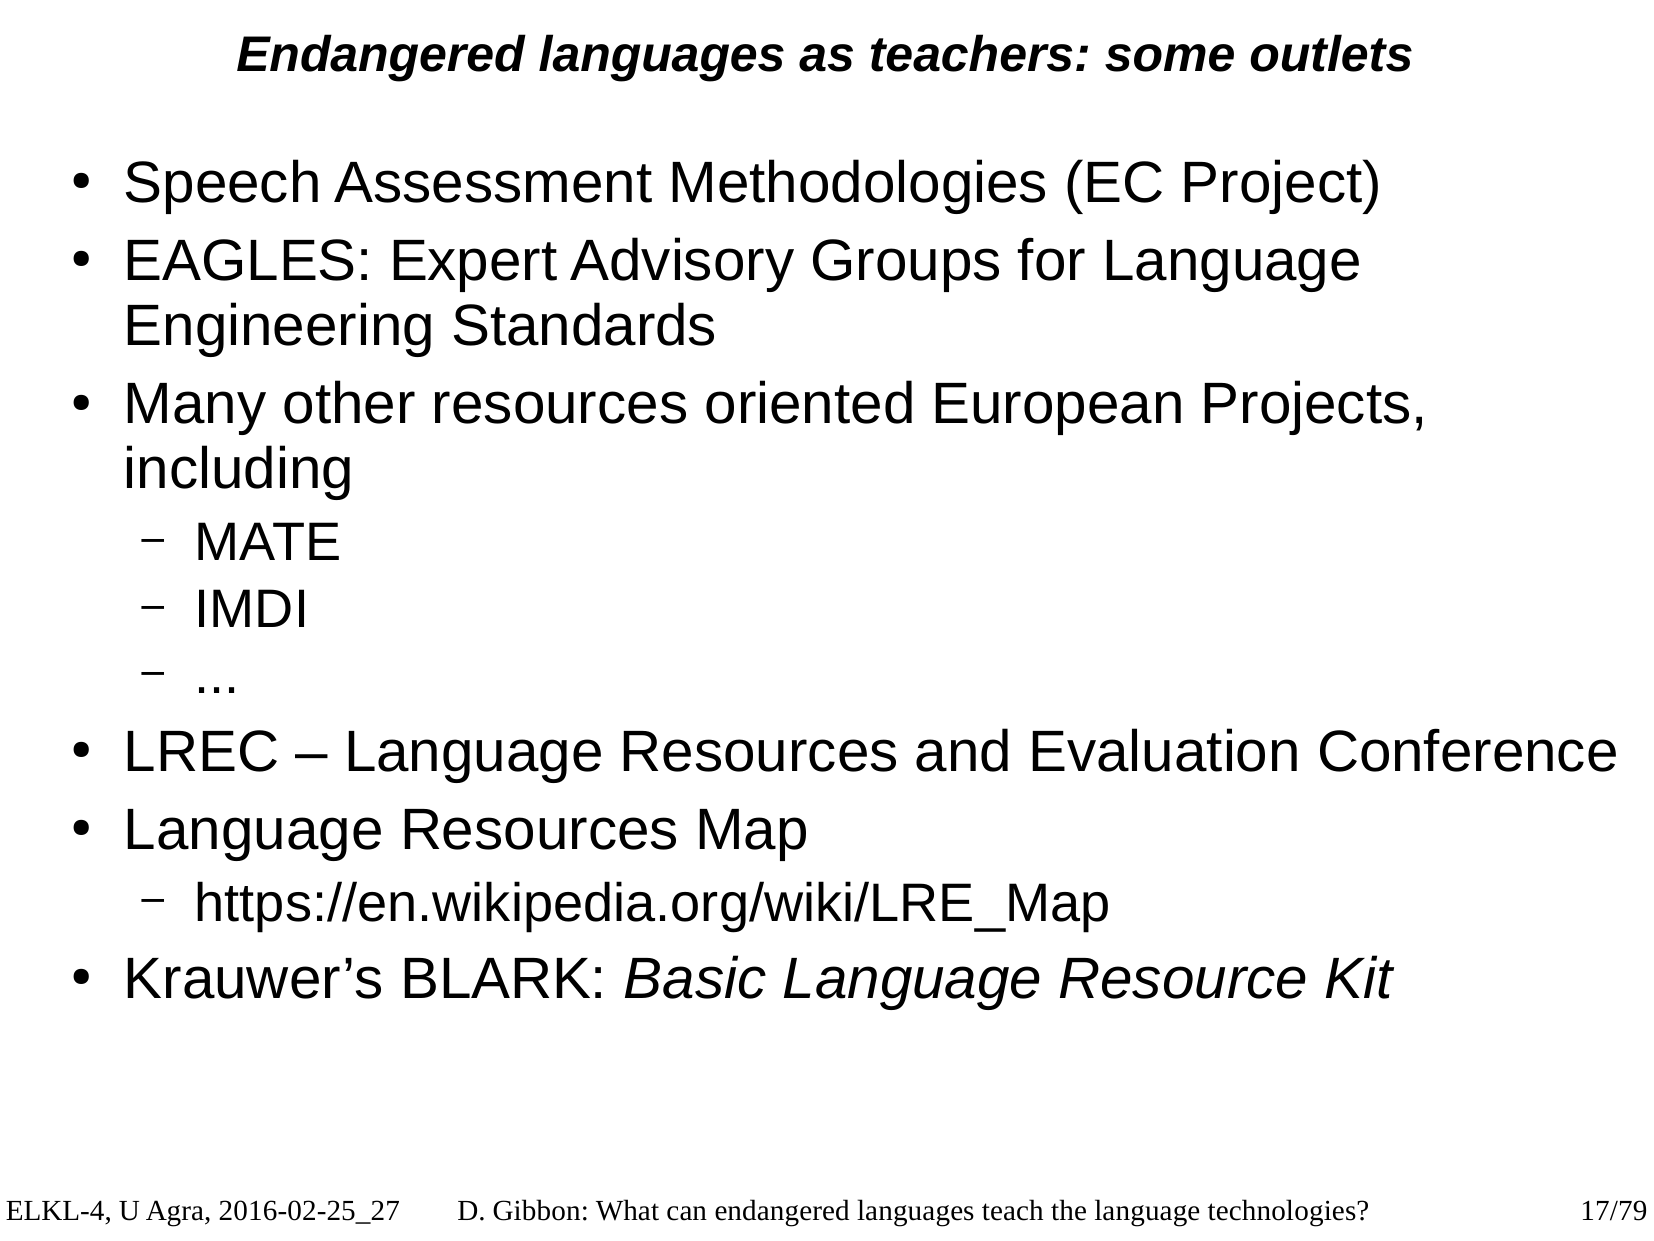

# Endangered languages as teachers: some outlets
Speech Assessment Methodologies (EC Project)
EAGLES: Expert Advisory Groups for Language Engineering Standards
Many other resources oriented European Projects, including
MATE
IMDI
...
LREC – Language Resources and Evaluation Conference
Language Resources Map
https://en.wikipedia.org/wiki/LRE_Map
Krauwer’s BLARK: Basic Language Resource Kit
ELKL-4, U Agra, 2016-02-25_27
D. Gibbon: What can endangered languages teach the language technologies?
17